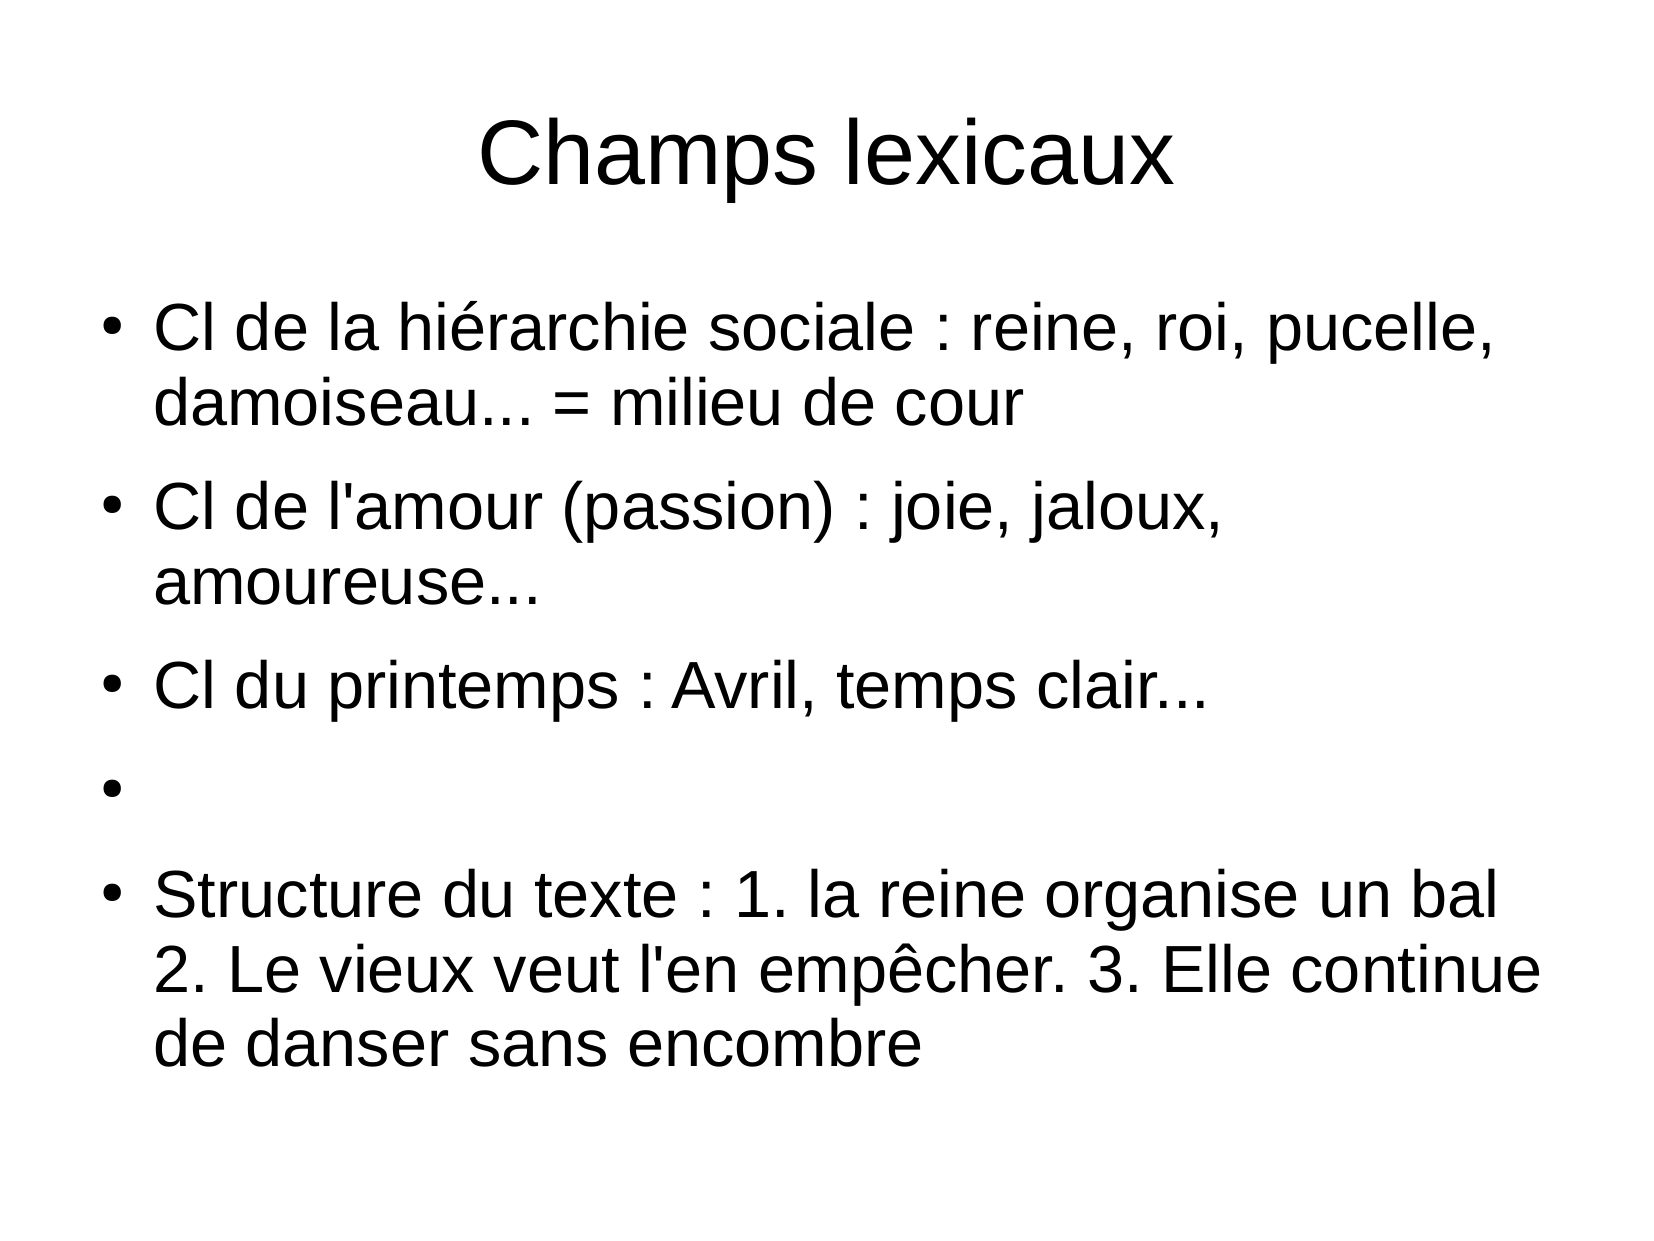

# Champs lexicaux
Cl de la hiérarchie sociale : reine, roi, pucelle, damoiseau... = milieu de cour
Cl de l'amour (passion) : joie, jaloux, amoureuse...
Cl du printemps : Avril, temps clair...
Structure du texte : 1. la reine organise un bal 2. Le vieux veut l'en empêcher. 3. Elle continue de danser sans encombre